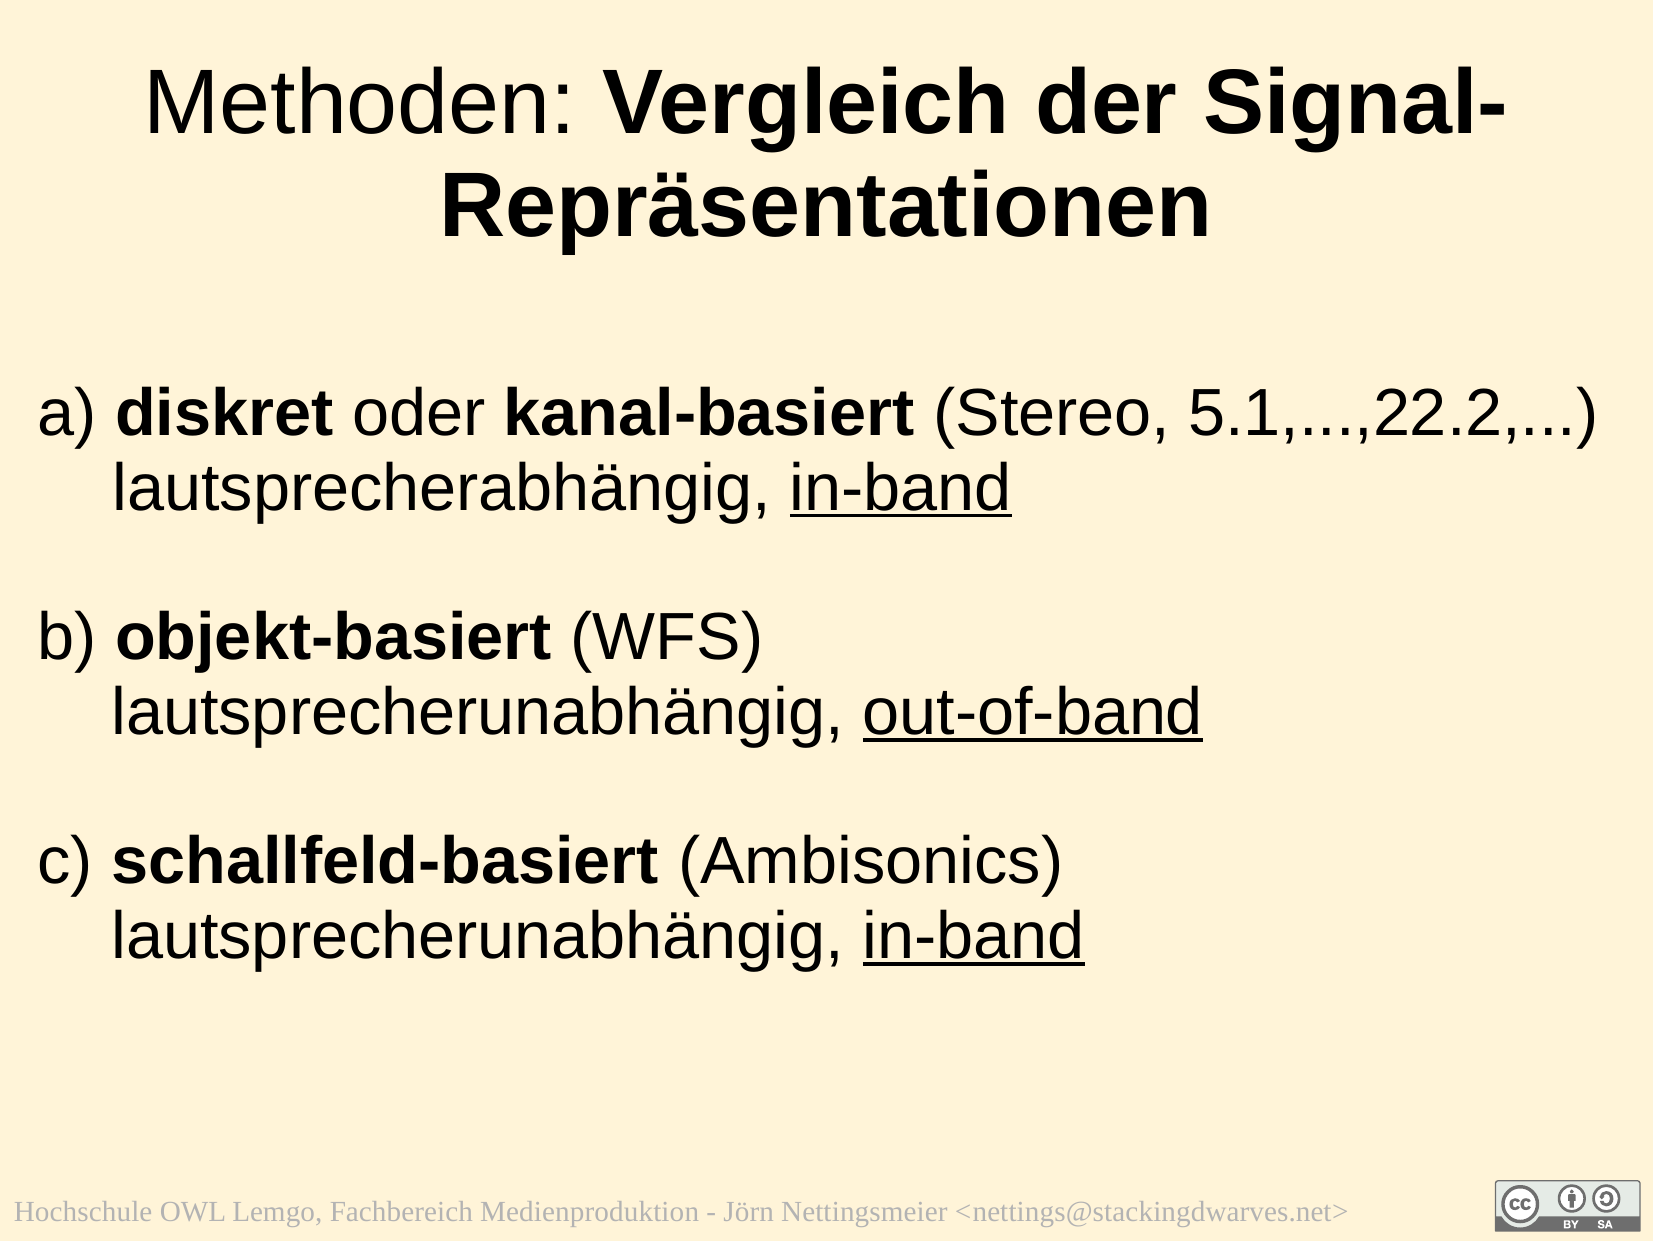

Methoden: Vergleich der Signal-Repräsentationen
# a) diskret oder kanal-basiert (Stereo, 5.1,...,22.2,...)
	lautsprecherabhängig, in-band
b) objekt-basiert (WFS)
 lautsprecherunabhängig, out-of-band
c) schallfeld-basiert (Ambisonics)
 lautsprecherunabhängig, in-band